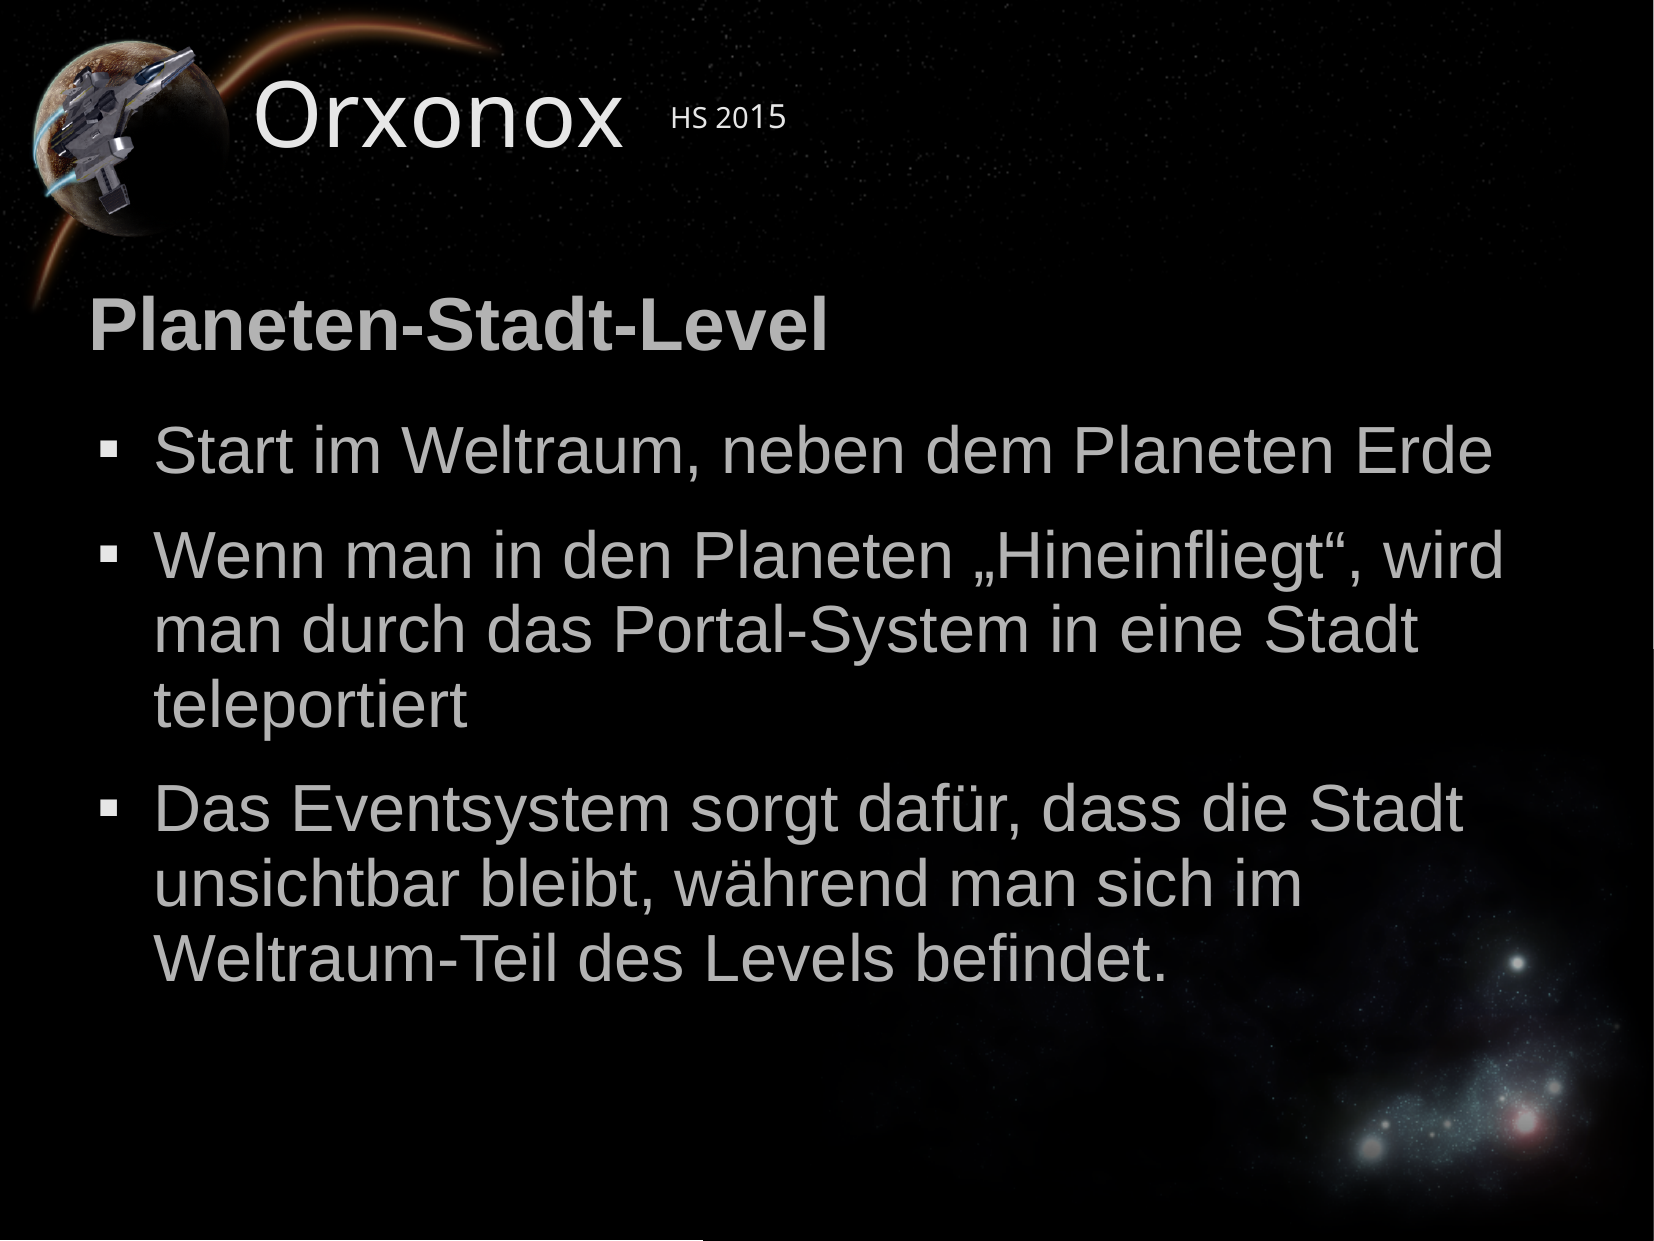

# Planeten-Stadt-Level
Start im Weltraum, neben dem Planeten Erde
Wenn man in den Planeten „Hineinfliegt“, wird man durch das Portal-System in eine Stadt teleportiert
Das Eventsystem sorgt dafür, dass die Stadt unsichtbar bleibt, während man sich im Weltraum-Teil des Levels befindet.